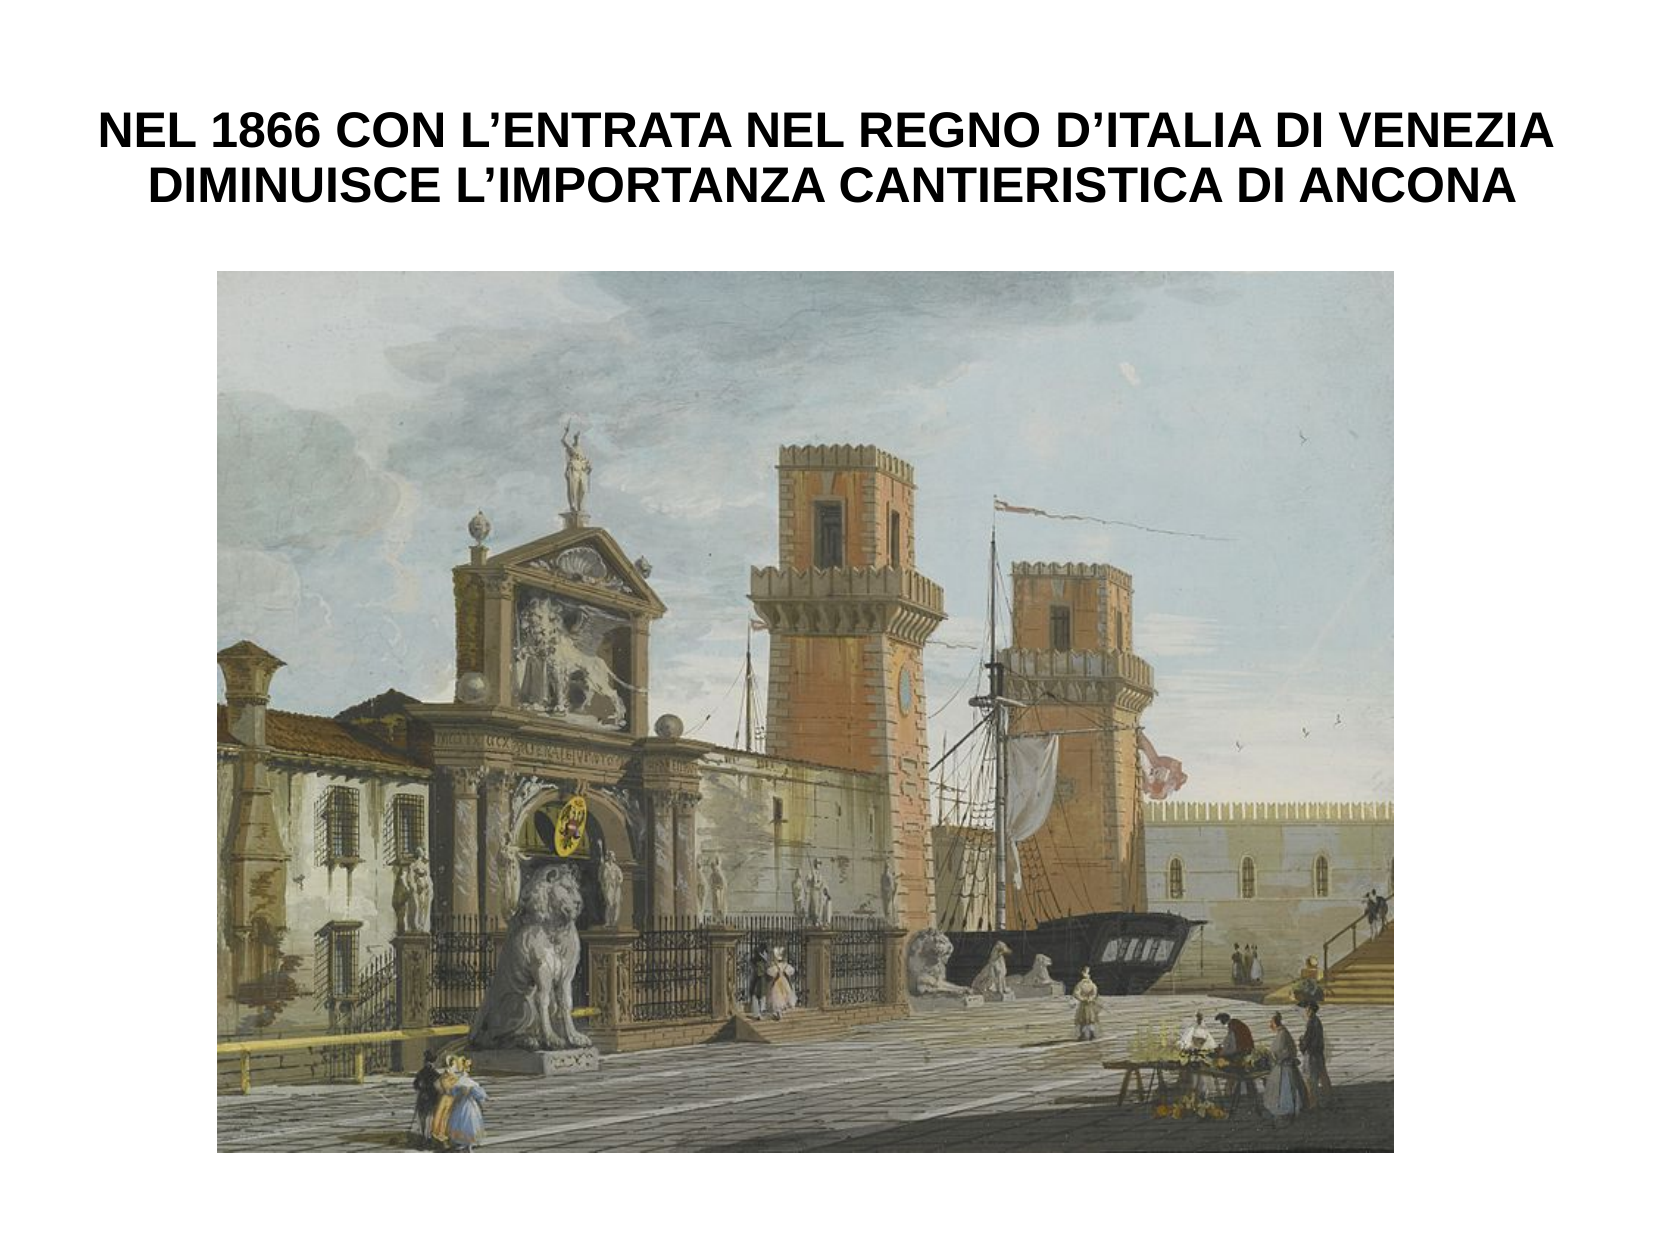

NEL 1866 CON L’ENTRATA NEL REGNO D’ITALIA DI VENEZIA
DIMINUISCE L’IMPORTANZA CANTIERISTICA DI ANCONA